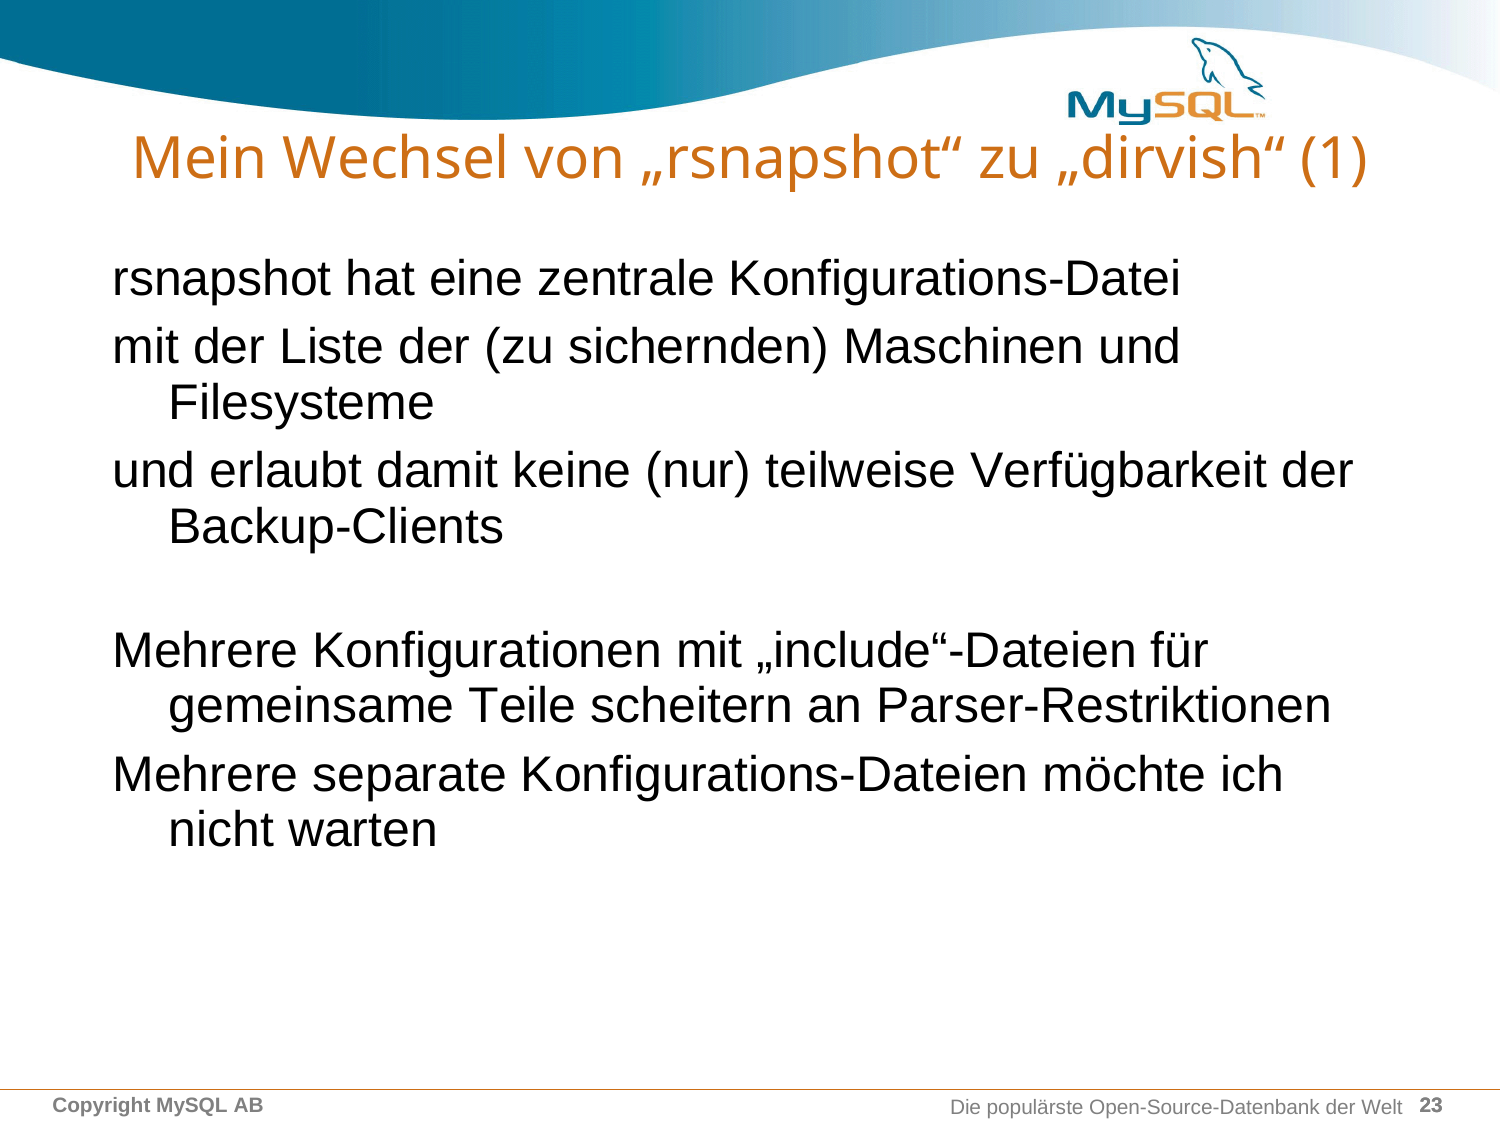

# Mein Wechsel von „rsnapshot“ zu „dirvish“ (1)
rsnapshot hat eine zentrale Konfigurations-Datei
mit der Liste der (zu sichernden) Maschinen und Filesysteme
und erlaubt damit keine (nur) teilweise Verfügbarkeit der Backup-Clients
Mehrere Konfigurationen mit „include“-Dateien für gemeinsame Teile scheitern an Parser-Restriktionen
Mehrere separate Konfigurations-Dateien möchte ich nicht warten